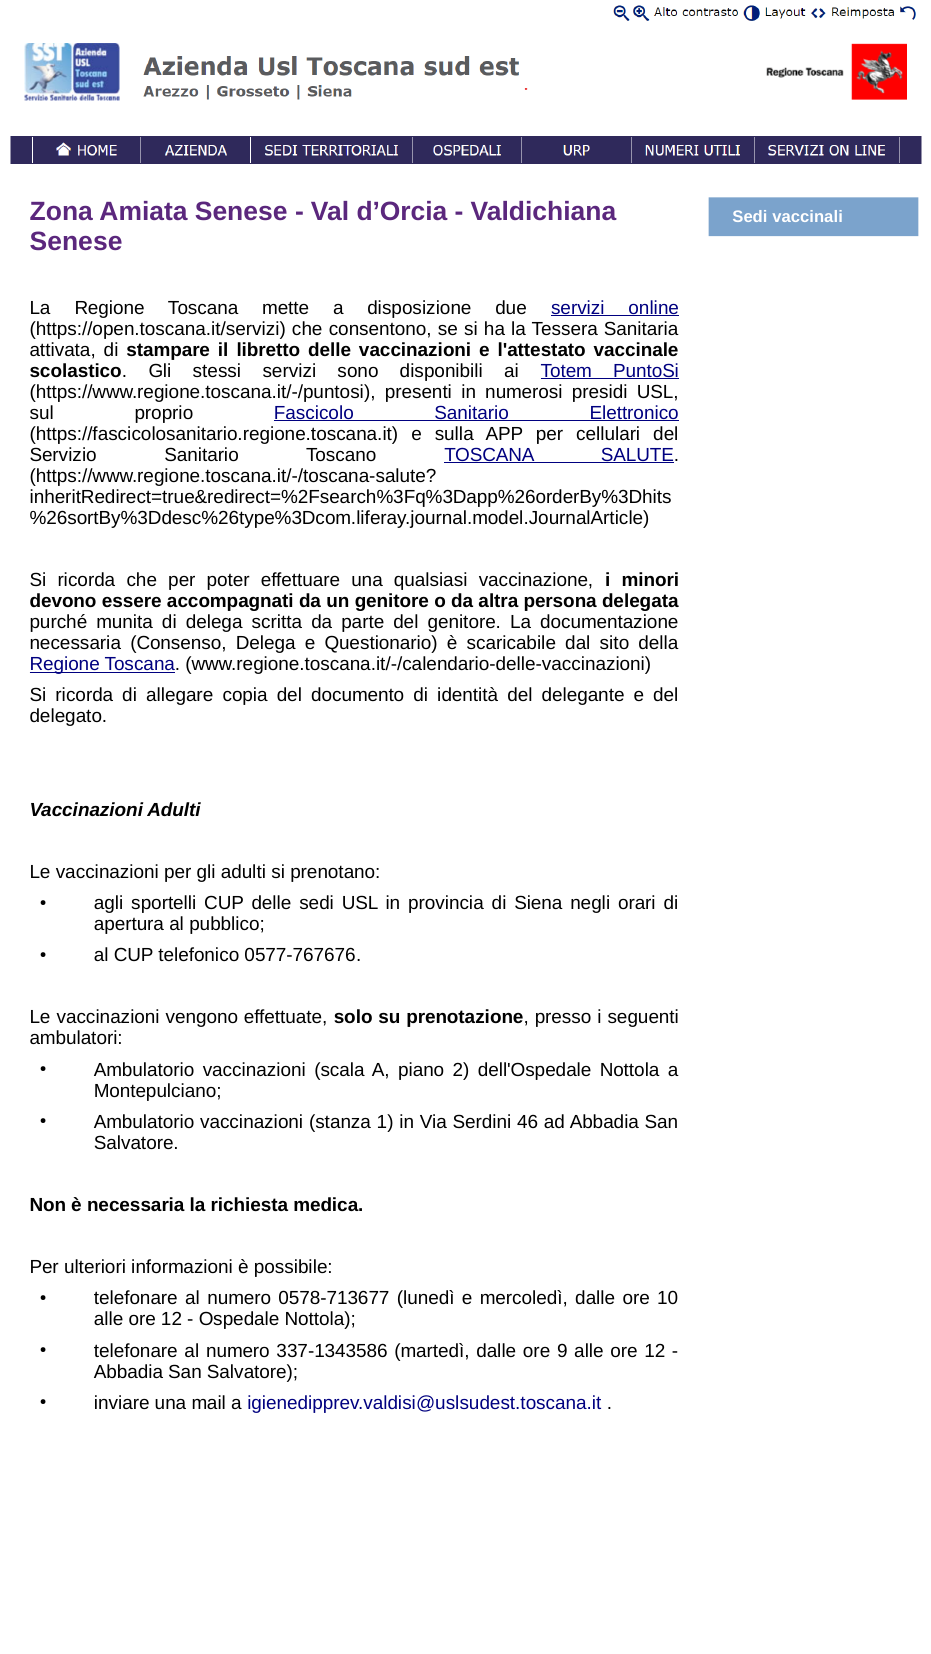

# Zona Amiata Senese - Val d’Orcia - Valdichiana Senese
La Regione Toscana mette a disposizione due servizi online (https://open.toscana.it/servizi) che consentono, se si ha la Tessera Sanitaria attivata, di stampare il libretto delle vaccinazioni e l'attestato vaccinale scolastico. Gli stessi servizi sono disponibili ai Totem PuntoSi (https://www.regione.toscana.it/-/puntosi), presenti in numerosi presidi USL, sul proprio Fascicolo Sanitario Elettronico (https://fascicolosanitario.regione.toscana.it) e sulla APP per cellulari del Servizio Sanitario Toscano TOSCANA SALUTE. (https://www.regione.toscana.it/-/toscana-salute?inheritRedirect=true&redirect=%2Fsearch%3Fq%3Dapp%26orderBy%3Dhits%26sortBy%3Ddesc%26type%3Dcom.liferay.journal.model.JournalArticle)
Si ricorda che per poter effettuare una qualsiasi vaccinazione, i minori devono essere accompagnati da un genitore o da altra persona delegata purché munita di delega scritta da parte del genitore. La documentazione necessaria (Consenso, Delega e Questionario) è scaricabile dal sito della Regione Toscana. (www.regione.toscana.it/-/calendario-delle-vaccinazioni)
Si ricorda di allegare copia del documento di identità del delegante e del delegato.
Vaccinazioni Adulti
Le vaccinazioni per gli adulti si prenotano:
agli sportelli CUP delle sedi USL in provincia di Siena negli orari di apertura al pubblico;
al CUP telefonico 0577-767676.
Le vaccinazioni vengono effettuate, solo su prenotazione, presso i seguenti ambulatori:
Ambulatorio vaccinazioni (scala A, piano 2) dell'Ospedale Nottola a Montepulciano;
Ambulatorio vaccinazioni (stanza 1) in Via Serdini 46 ad Abbadia San Salvatore.
Non è necessaria la richiesta medica.
Per ulteriori informazioni è possibile:
telefonare al numero 0578-713677 (lunedì e mercoledì, dalle ore 10 alle ore 12 - Ospedale Nottola);
telefonare al numero 337-1343586 (martedì, dalle ore 9 alle ore 12 - Abbadia San Salvatore);
inviare una mail a igienedipprev.valdisi@uslsudest.toscana.it .
Sedi vaccinali